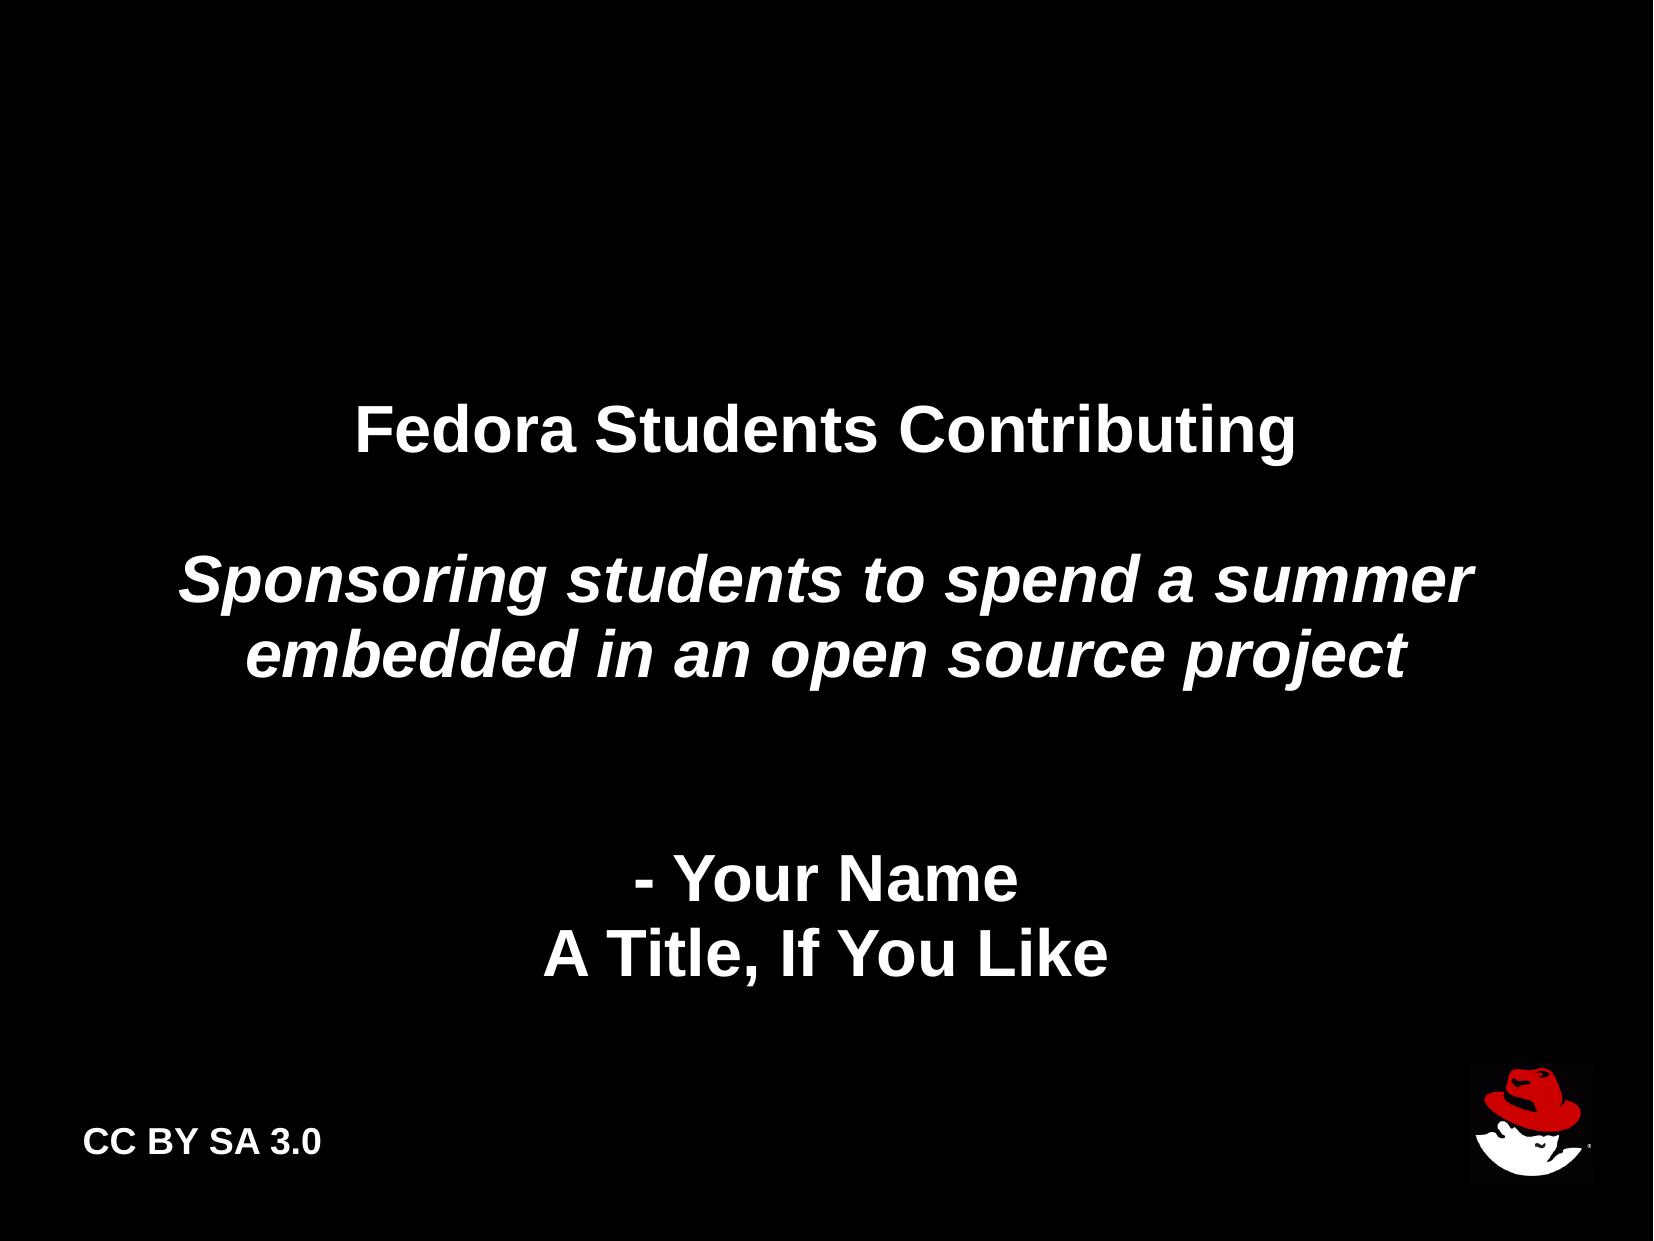

# Fedora Students Contributing
Sponsoring students to spend a summer
embedded in an open source project
- Your Name
A Title, If You Like
CC BY SA 3.0